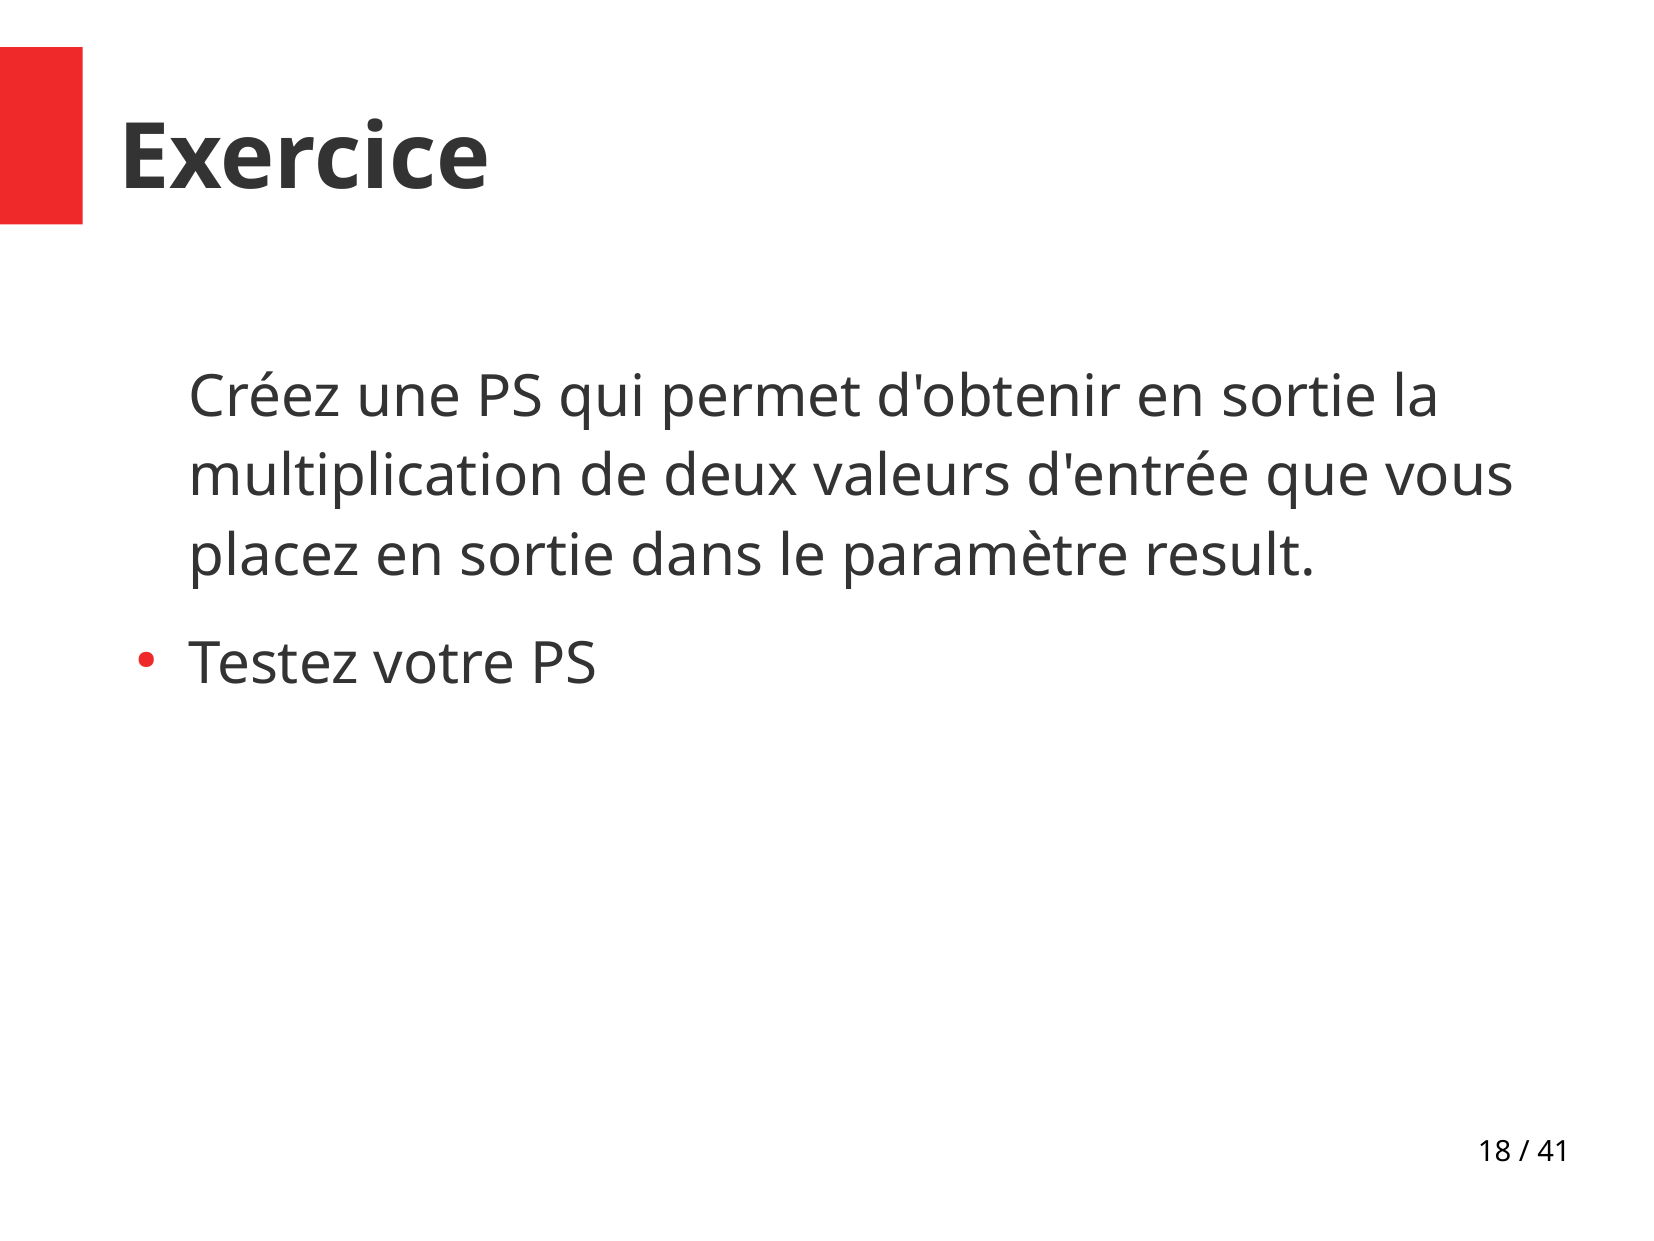

# Exercice
Créez une PS qui permet d'obtenir en sortie la multiplication de deux valeurs d'entrée que vous placez en sortie dans le paramètre result.
Testez votre PS
18